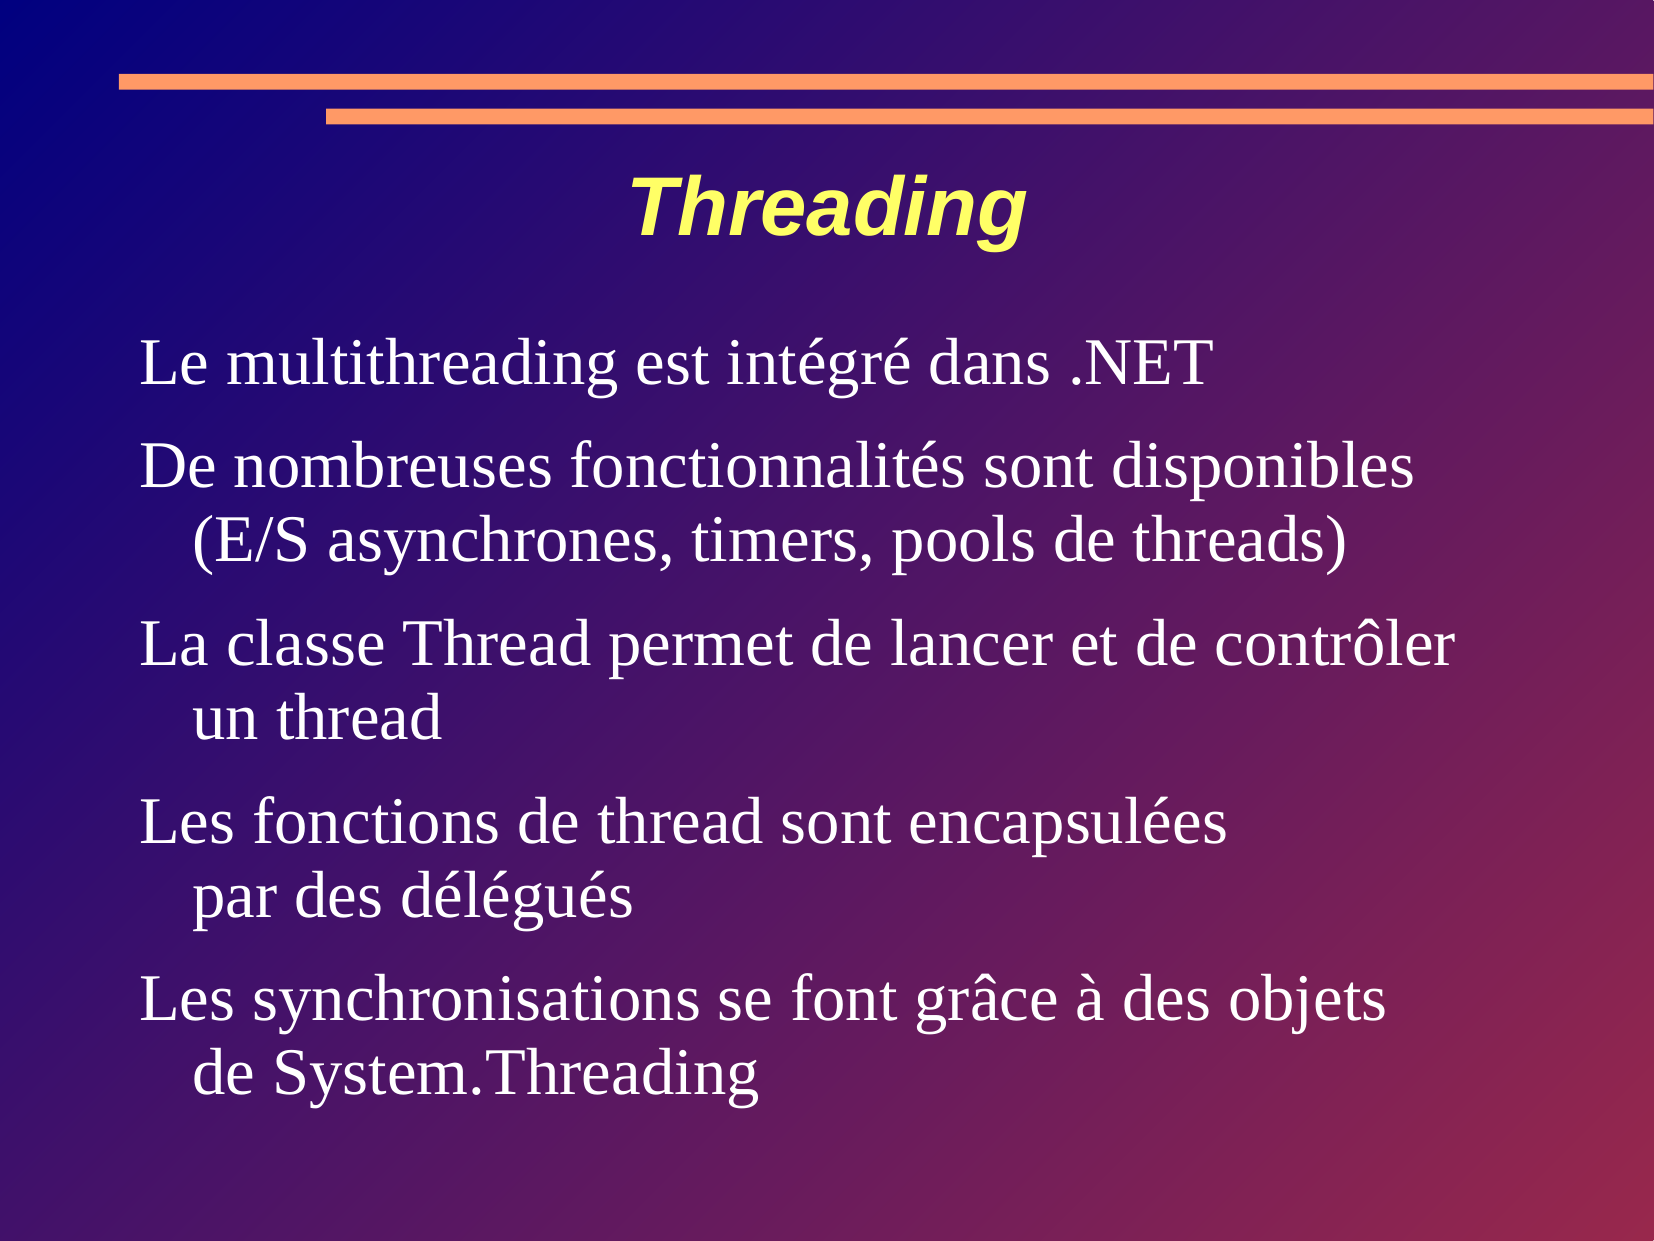

# Threading
Le multithreading est intégré dans .NET
De nombreuses fonctionnalités sont disponibles
(E/S asynchrones, timers, pools de threads)
La classe Thread permet de lancer et de contrôler un thread
Les fonctions de thread sont encapsulées
par des délégués
Les synchronisations se font grâce à des objets
de System.Threading